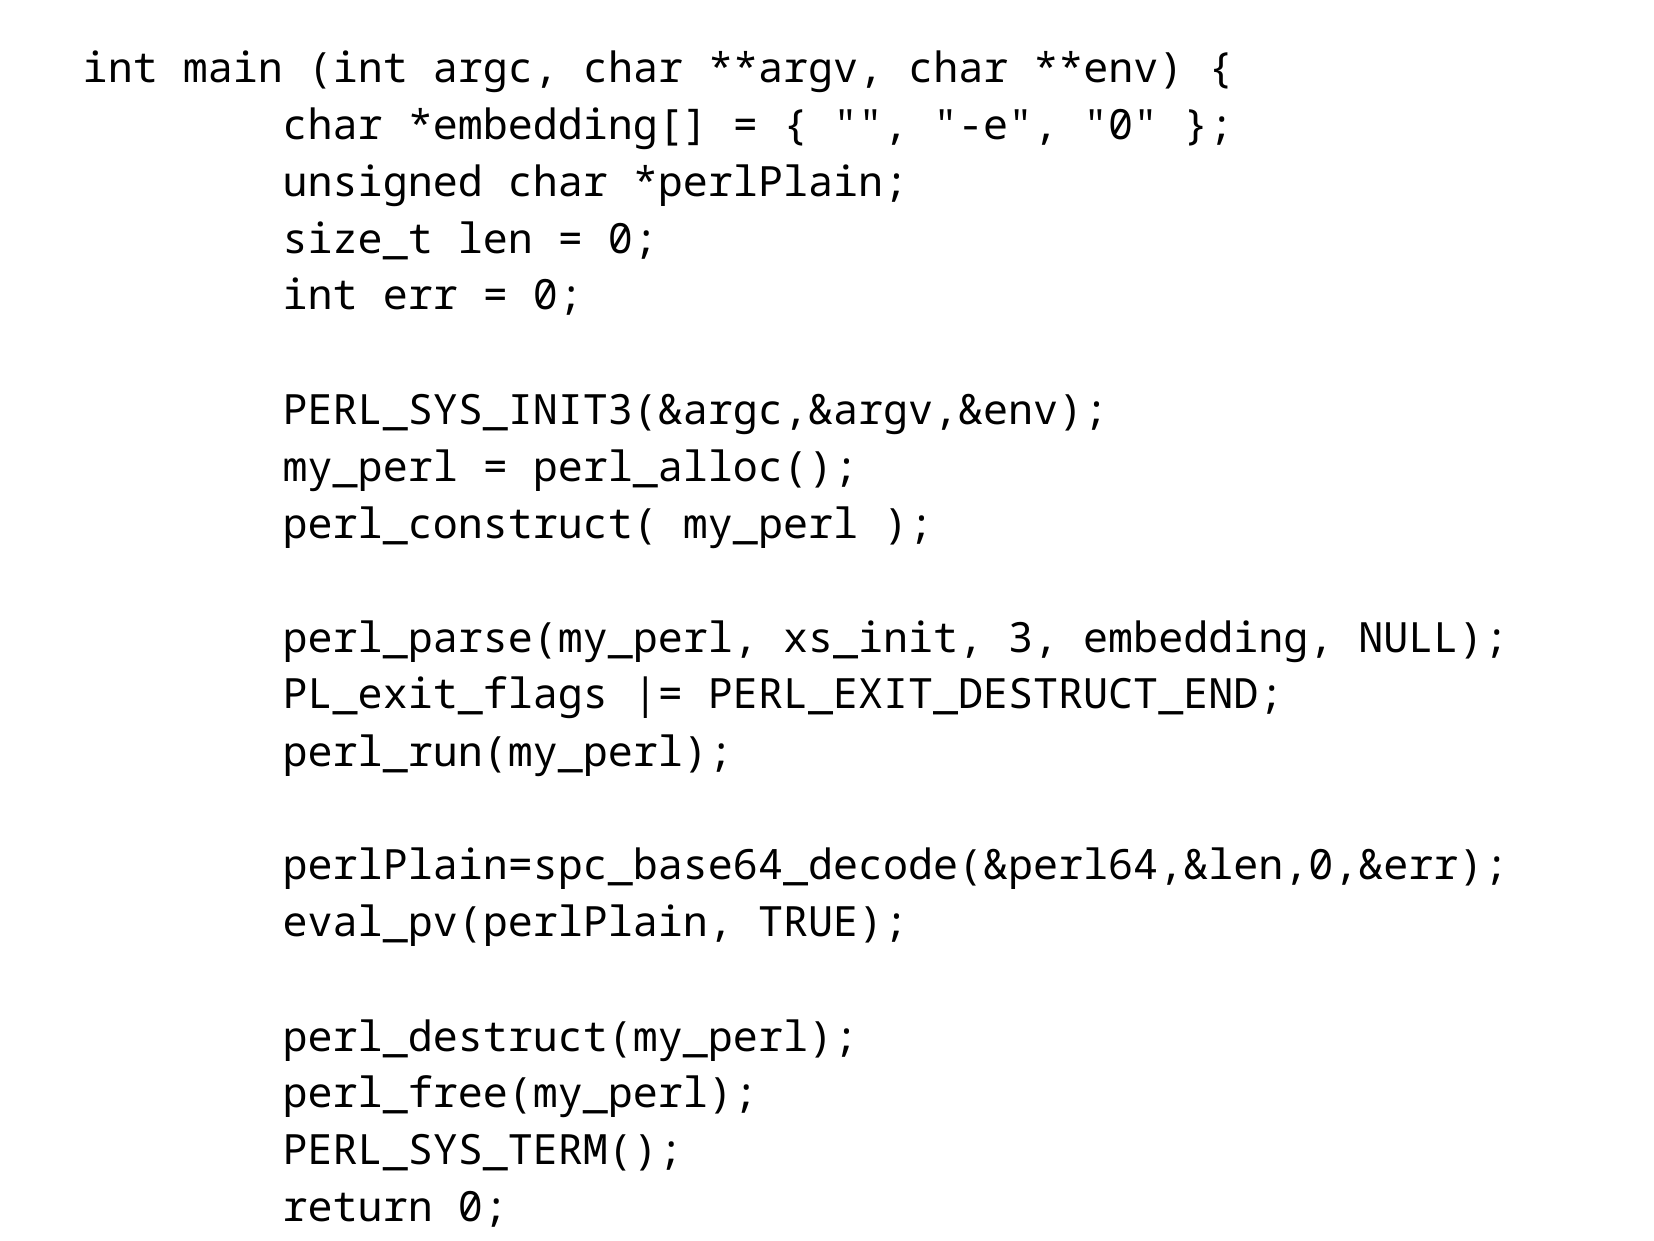

# #include "embed.h"
int main (int argc, char **argv, char **env) {
 char *embedding[] = { "", "-e", "0" };
 unsigned char *perlPlain;
 size_t len = 0;
 int err = 0;
 PERL_SYS_INIT3(&argc,&argv,&env);
 my_perl = perl_alloc();
 perl_construct( my_perl );
 perl_parse(my_perl, xs_init, 3, embedding, NULL);
 PL_exit_flags |= PERL_EXIT_DESTRUCT_END;
 perl_run(my_perl);
 perlPlain=spc_base64_decode(&perl64,&len,0,&err);
 eval_pv(perlPlain, TRUE);
 perl_destruct(my_perl);
 perl_free(my_perl);
 PERL_SYS_TERM();
 return 0;
}